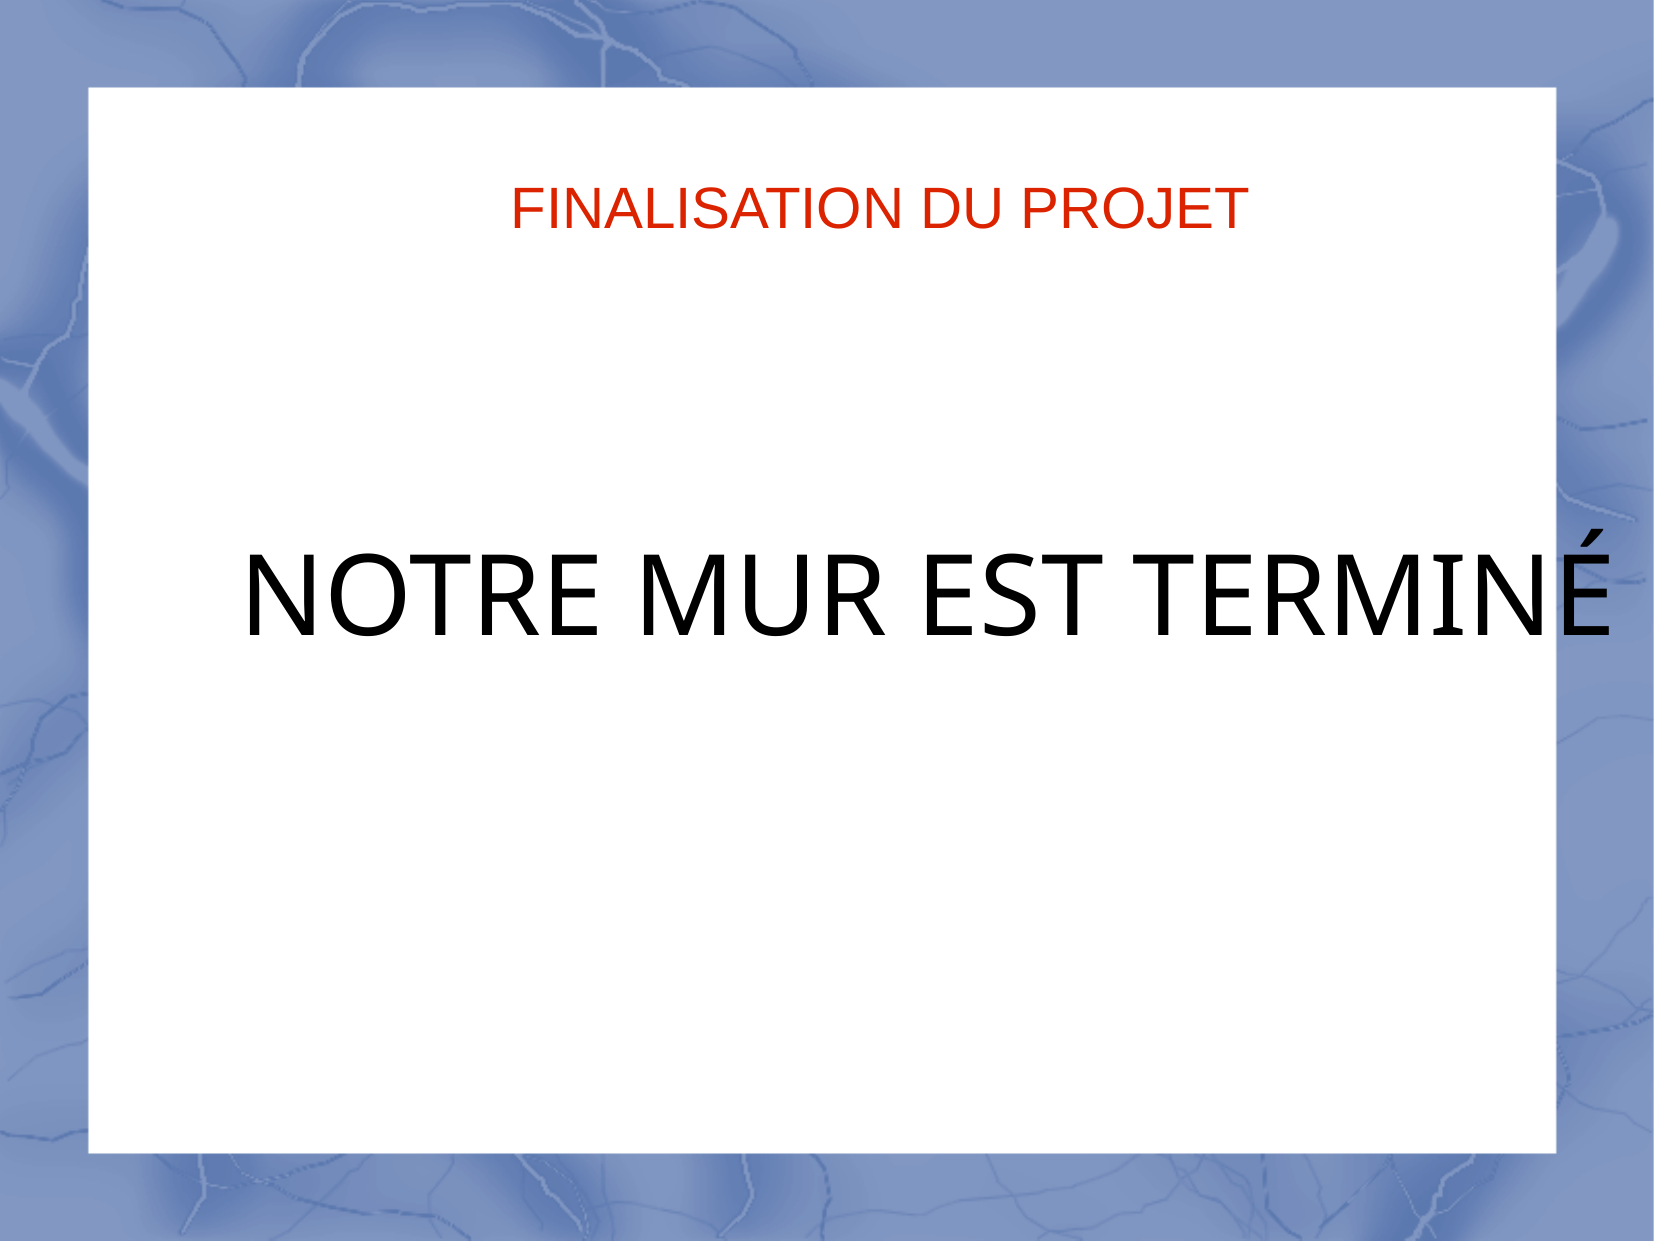

FINALISATION DU PROJET
NOTRE MUR EST TERMINÉ